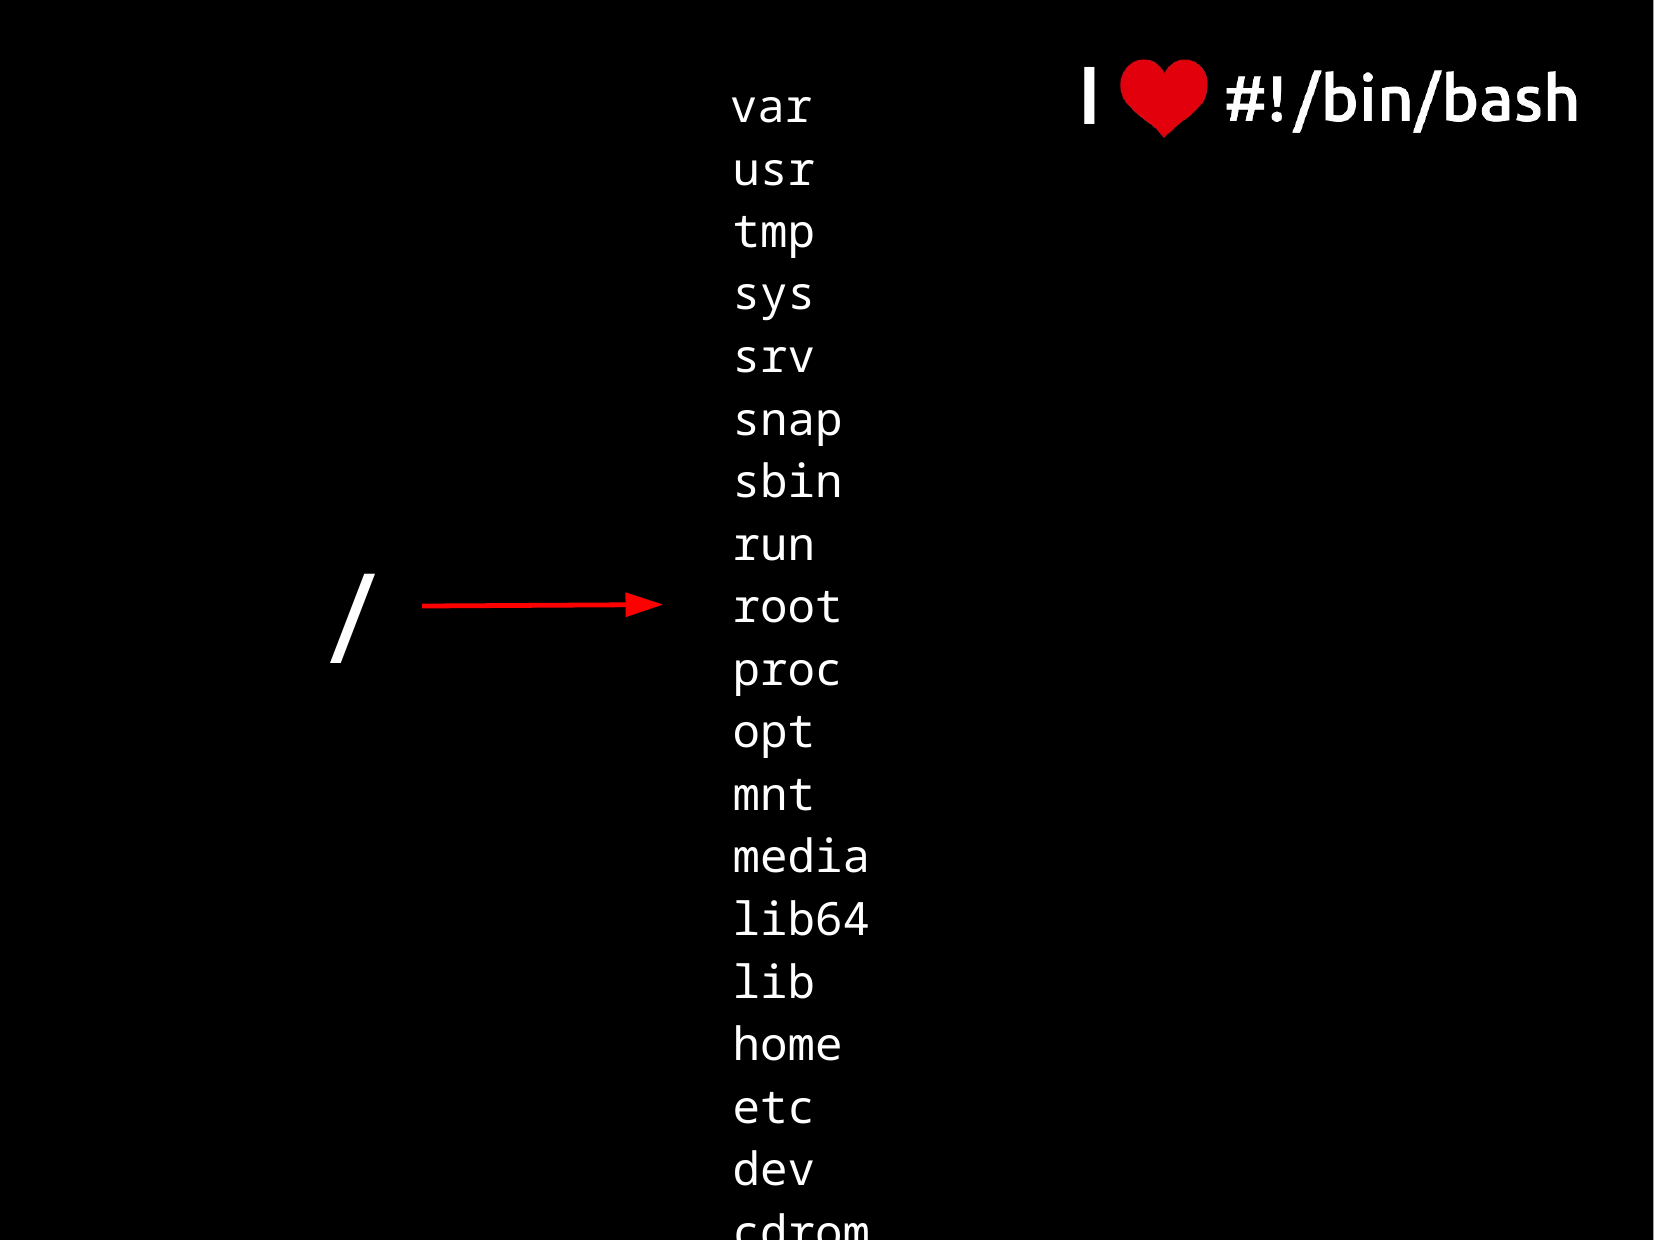

var
 usr
 tmp
 sys
 srv
 snap
 sbin
 run
 root
 proc
 opt
 mnt
 media
 lib64
 lib
 home
 etc
 dev
 cdrom
 boot
 bin
/